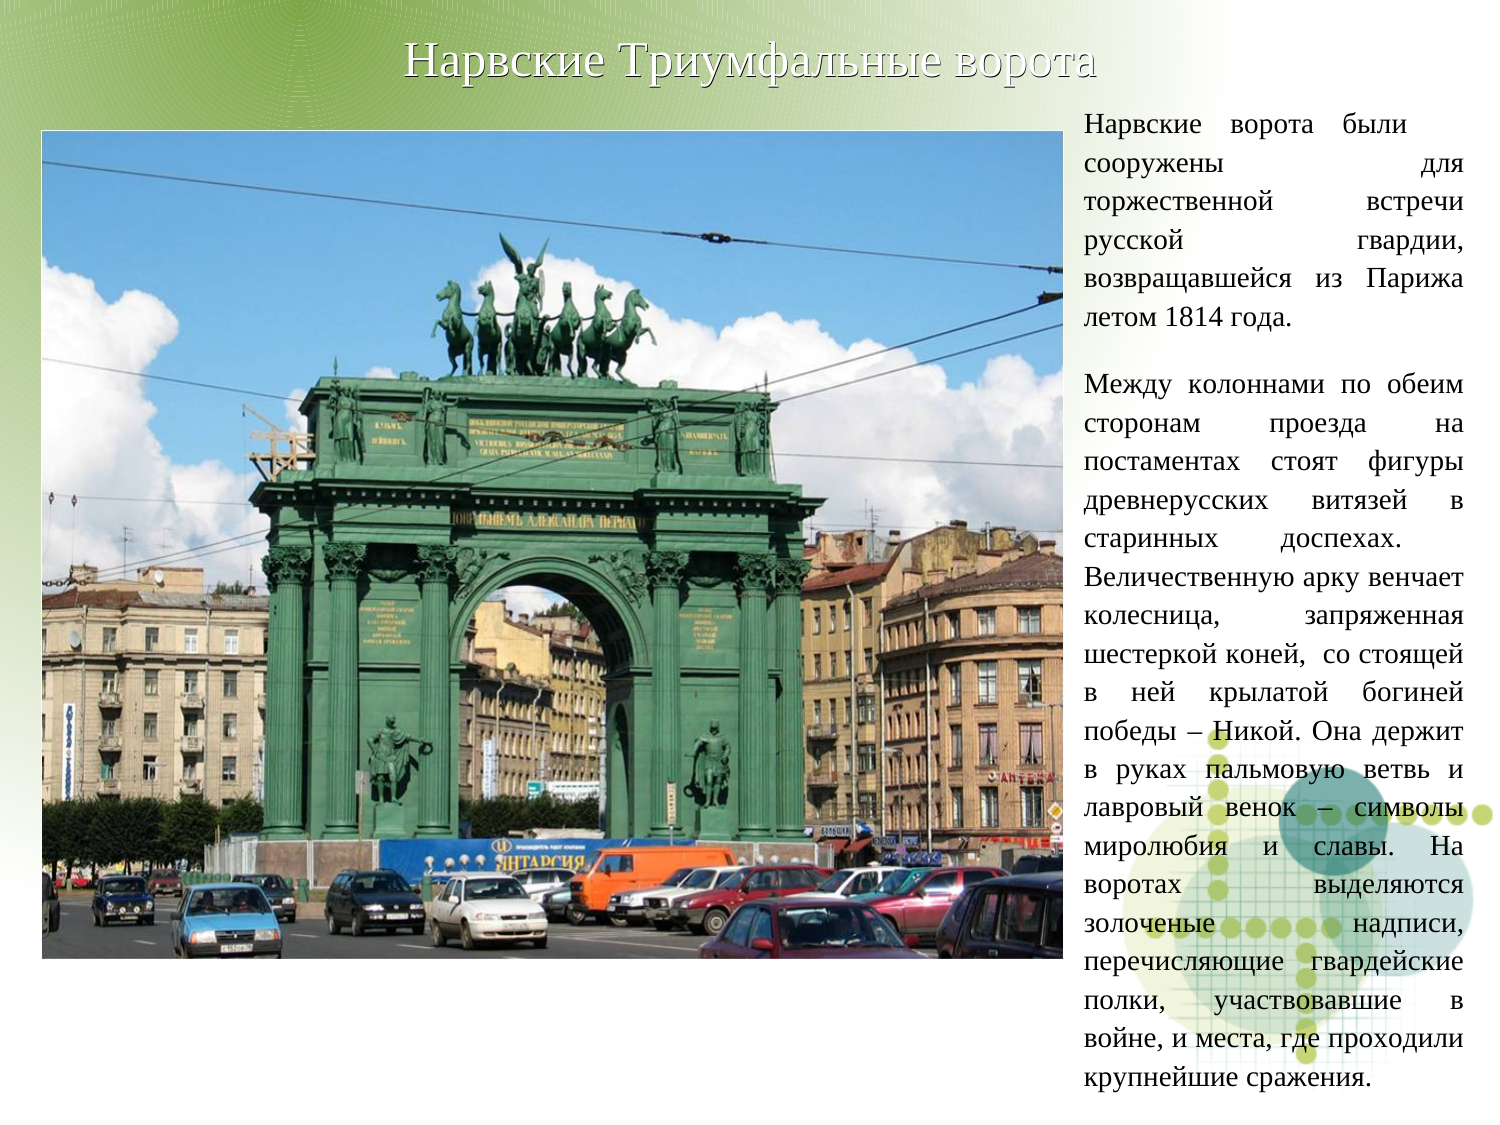

# Нарвские Триумфальные ворота
Нарвские ворота были сооружены для торжественной встречи русской гвардии, возвращавшейся из Парижа летом 1814 года.
Между колоннами по обеим сторонам проезда на постаментах стоят фигуры древнерусских витязей в старинных доспехах. Величественную арку венчает колесница, запряженная шестеркой коней, со стоящей в ней крылатой богиней победы – Никой. Она держит в руках пальмовую ветвь и лавровый венок – символы миролюбия и славы. На воротах выделяются золоченые надписи, перечисляющие гвардейские полки, участвовавшие в войне, и места, где проходили крупнейшие сражения.